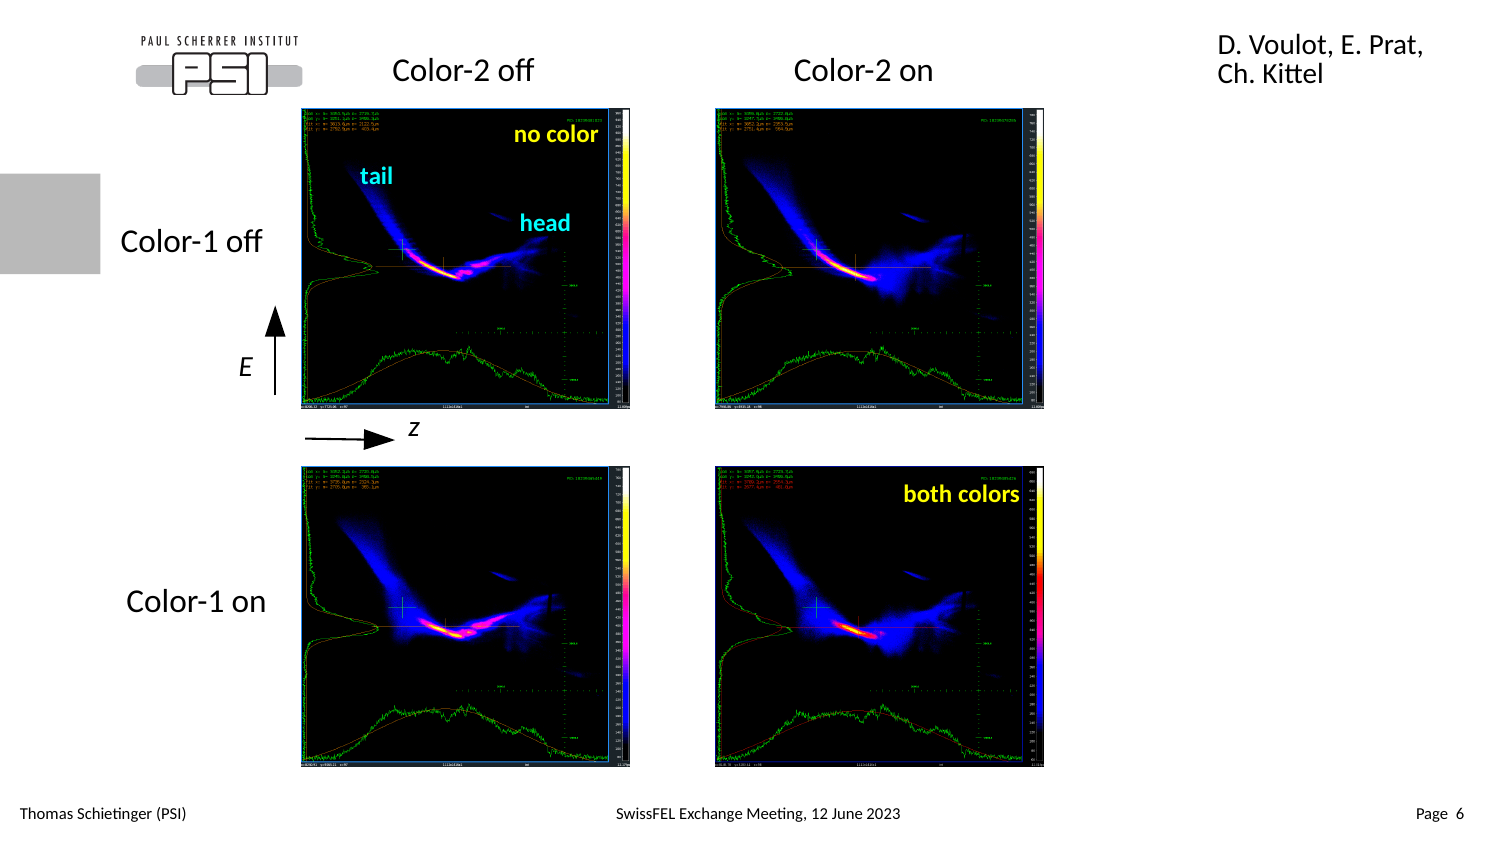

D. Voulot, E. Prat,
Ch. Kittel
Color-2 off
Color-2 on
no color
tail
head
Color-1 off
E
z
both colors
Color-1 on
Color2 405 eV 170 uJ